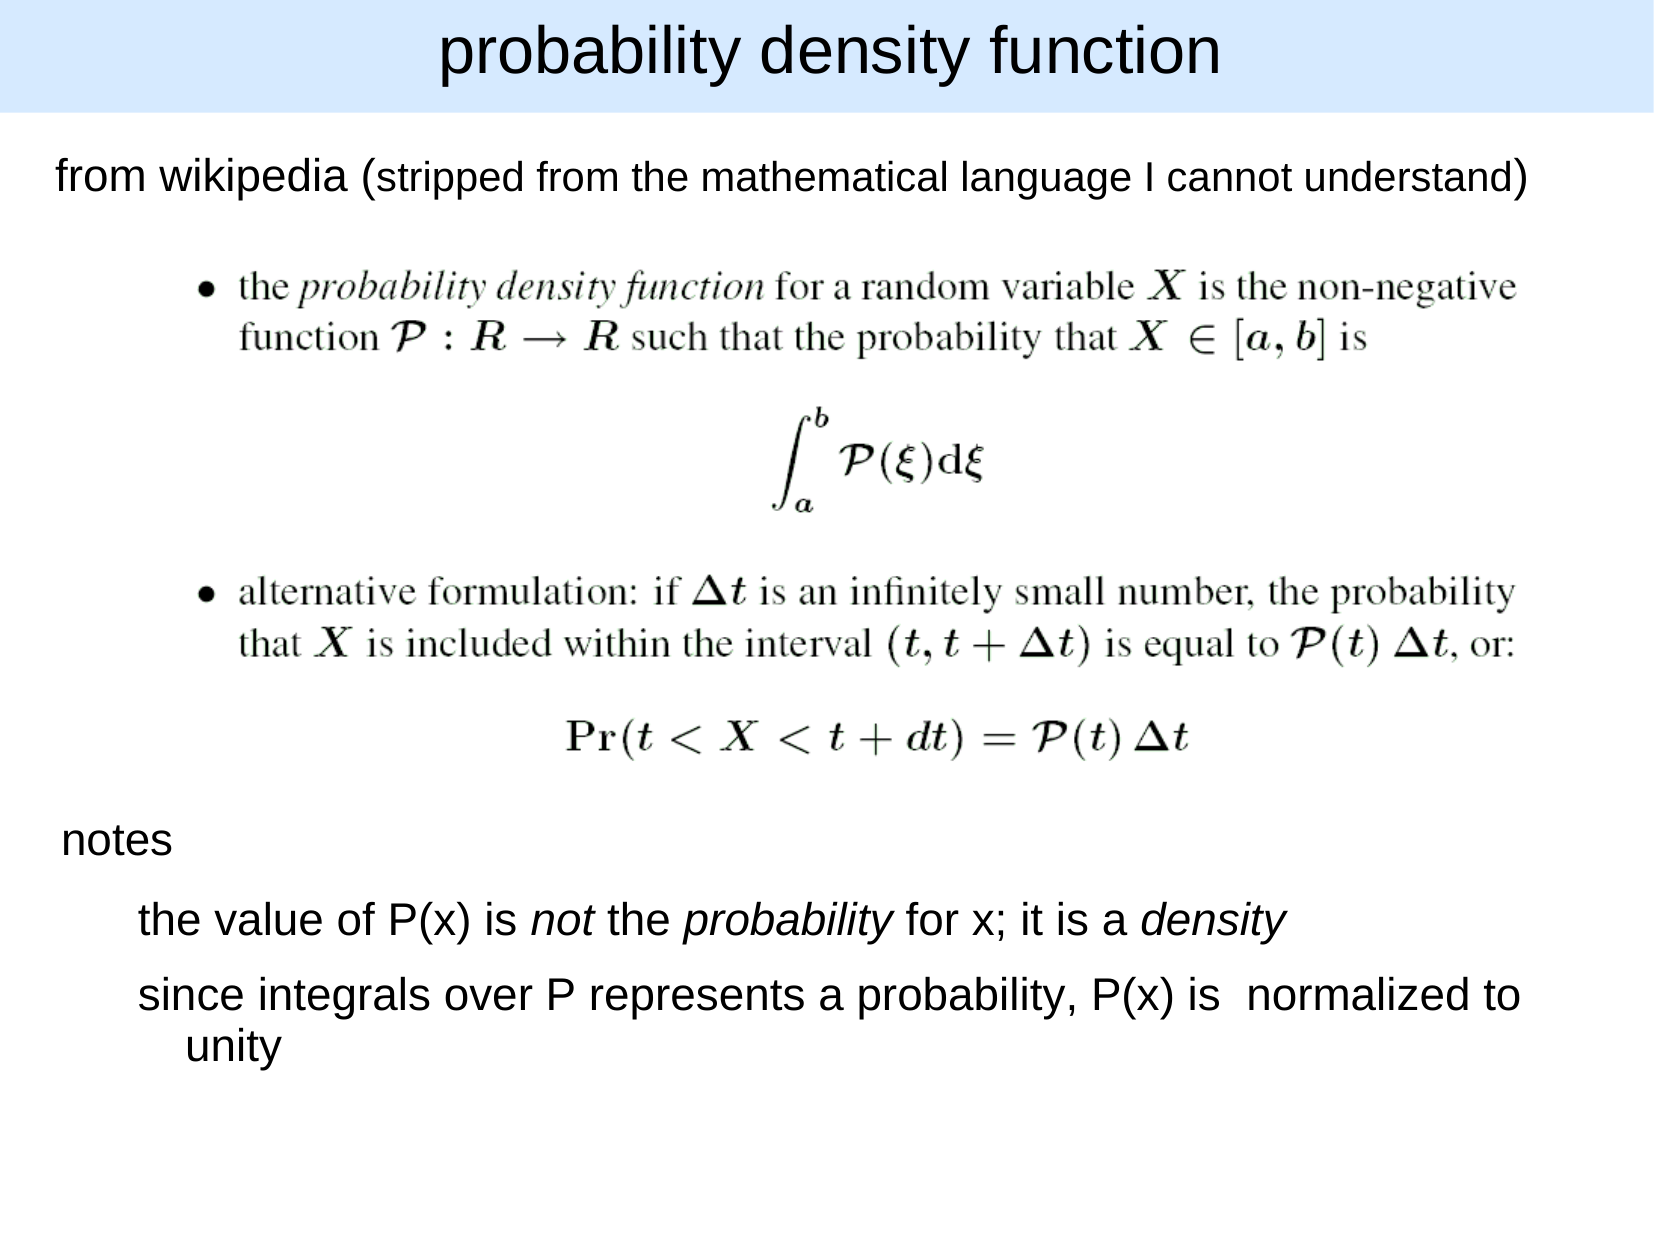

# probability density function
from wikipedia (stripped from the mathematical language I cannot understand)
notes
the value of P(x) is not the probability for x; it is a density
since integrals over P represents a probability, P(x) is normalized to unity